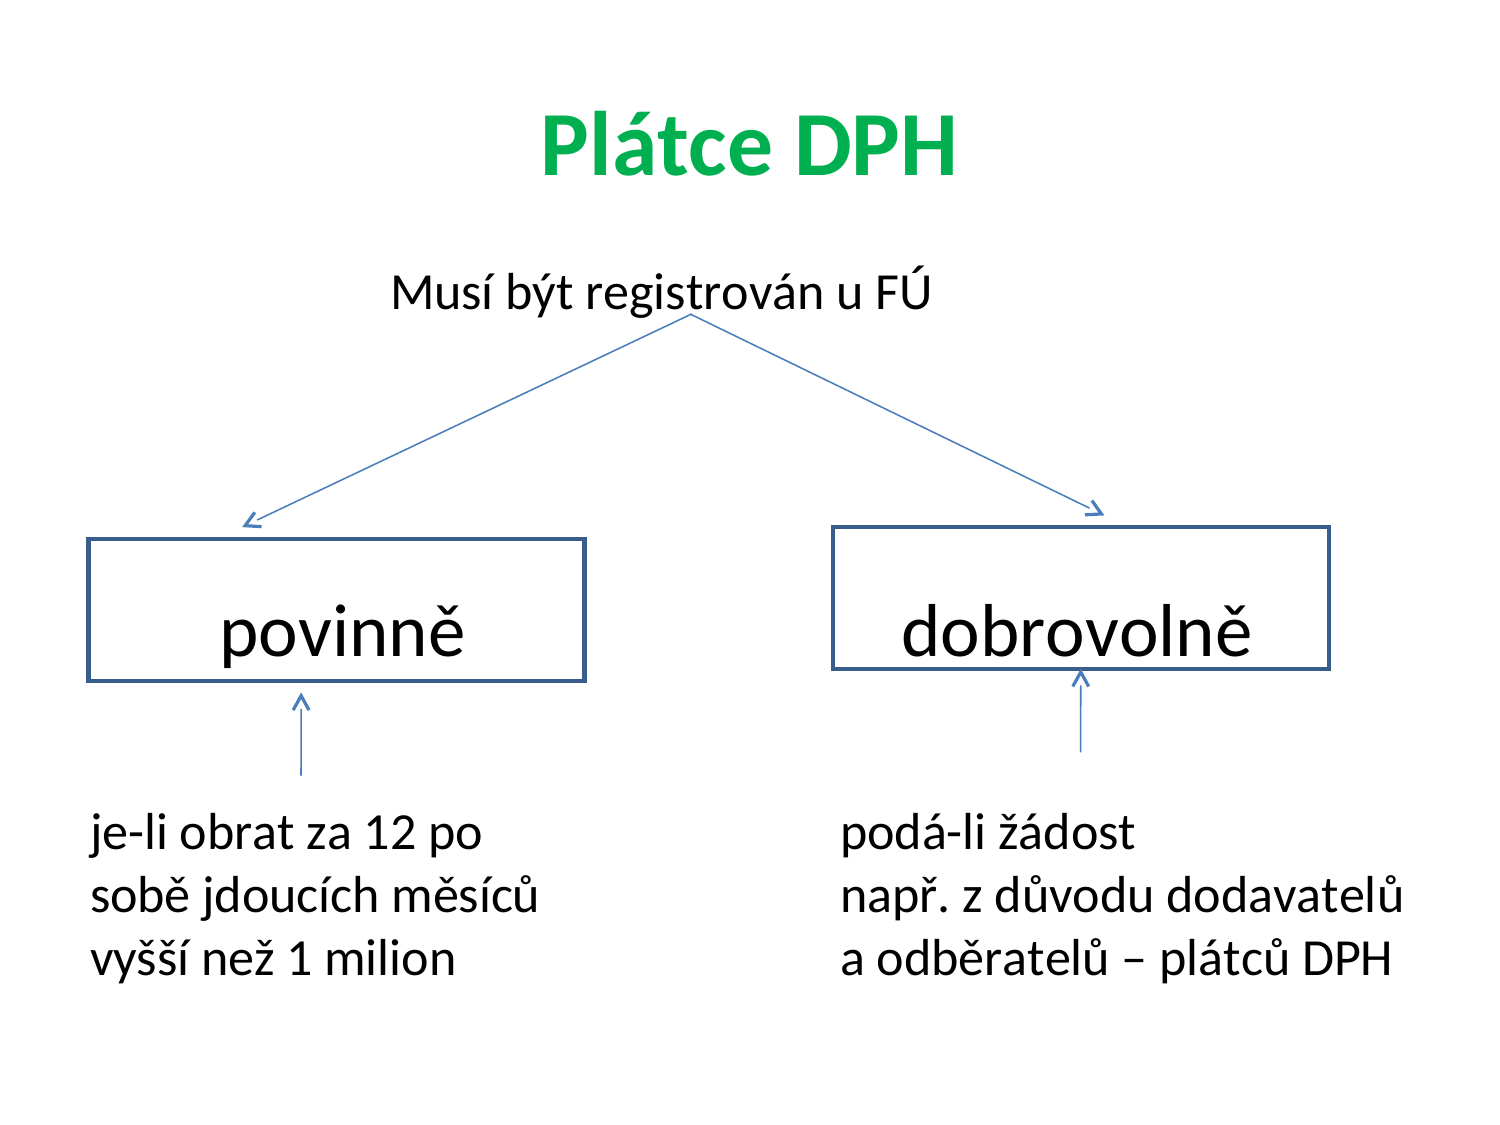

# Plátce DPH
			Musí být registrován u FÚ
 povinně		 dobrovolně
je-li obrat za 12 po 			podá-li žádost
sobě jdoucích měsíců 		např. z důvodu dodavatelů
vyšší než 1 milion			a odběratelů – plátců DPH